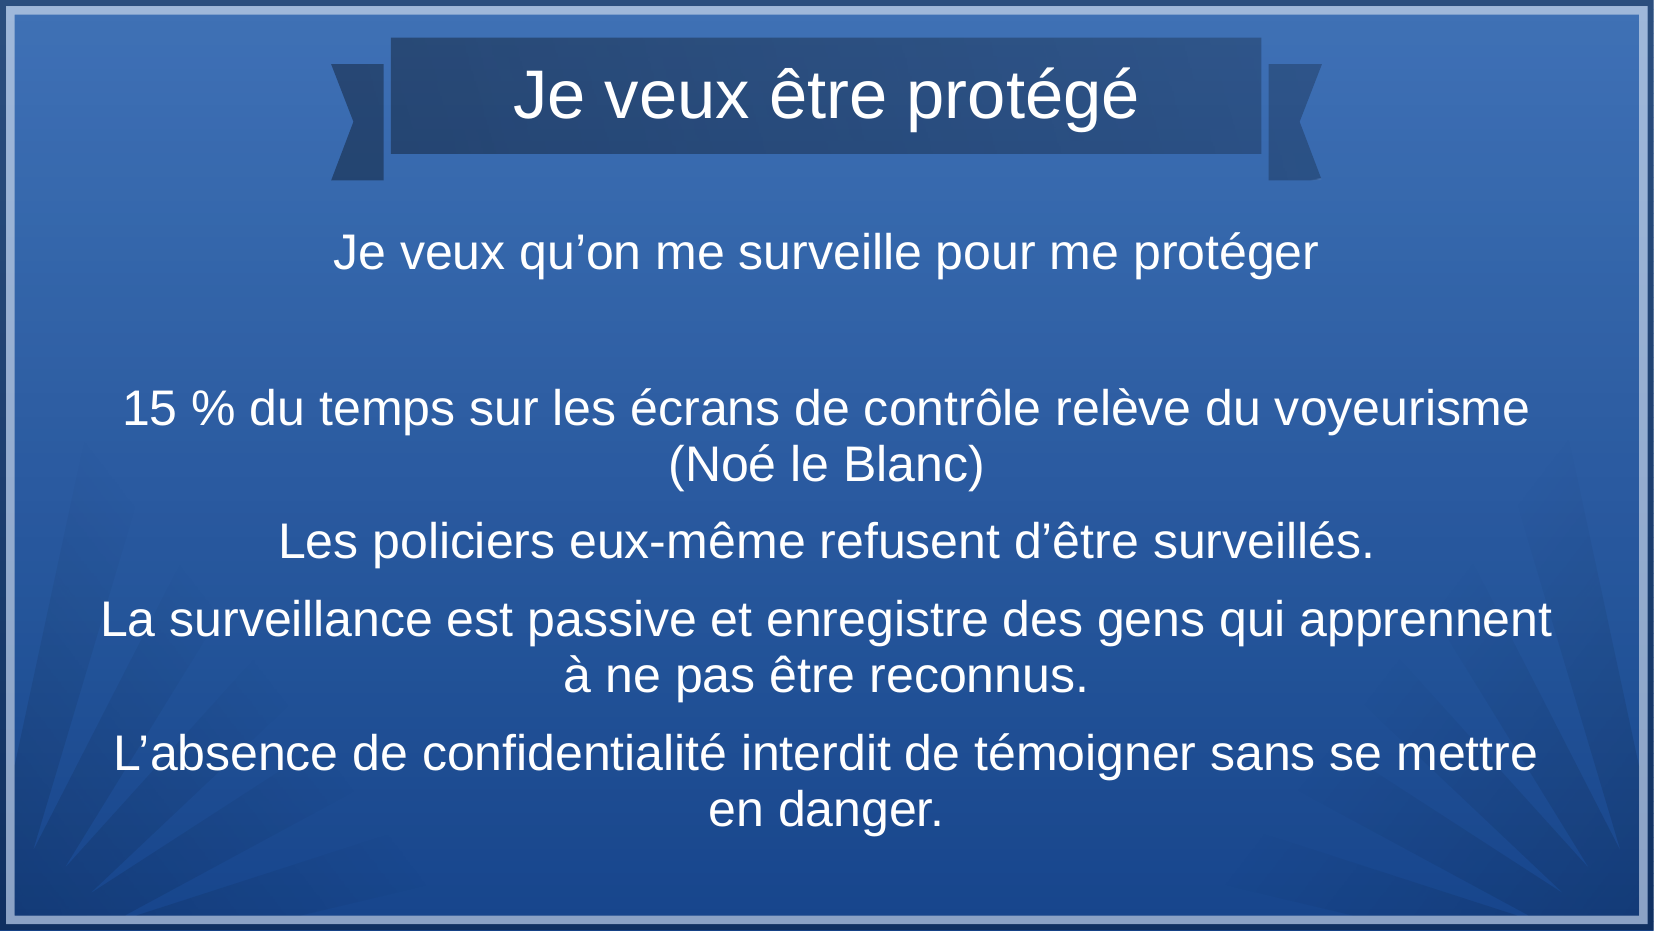

# Je veux être protégé
Je veux qu’on me surveille pour me protéger
15 % du temps sur les écrans de contrôle relève du voyeurisme (Noé le Blanc)
Les policiers eux-même refusent d’être surveillés.
La surveillance est passive et enregistre des gens qui apprennent à ne pas être reconnus.
L’absence de confidentialité interdit de témoigner sans se mettre en danger.